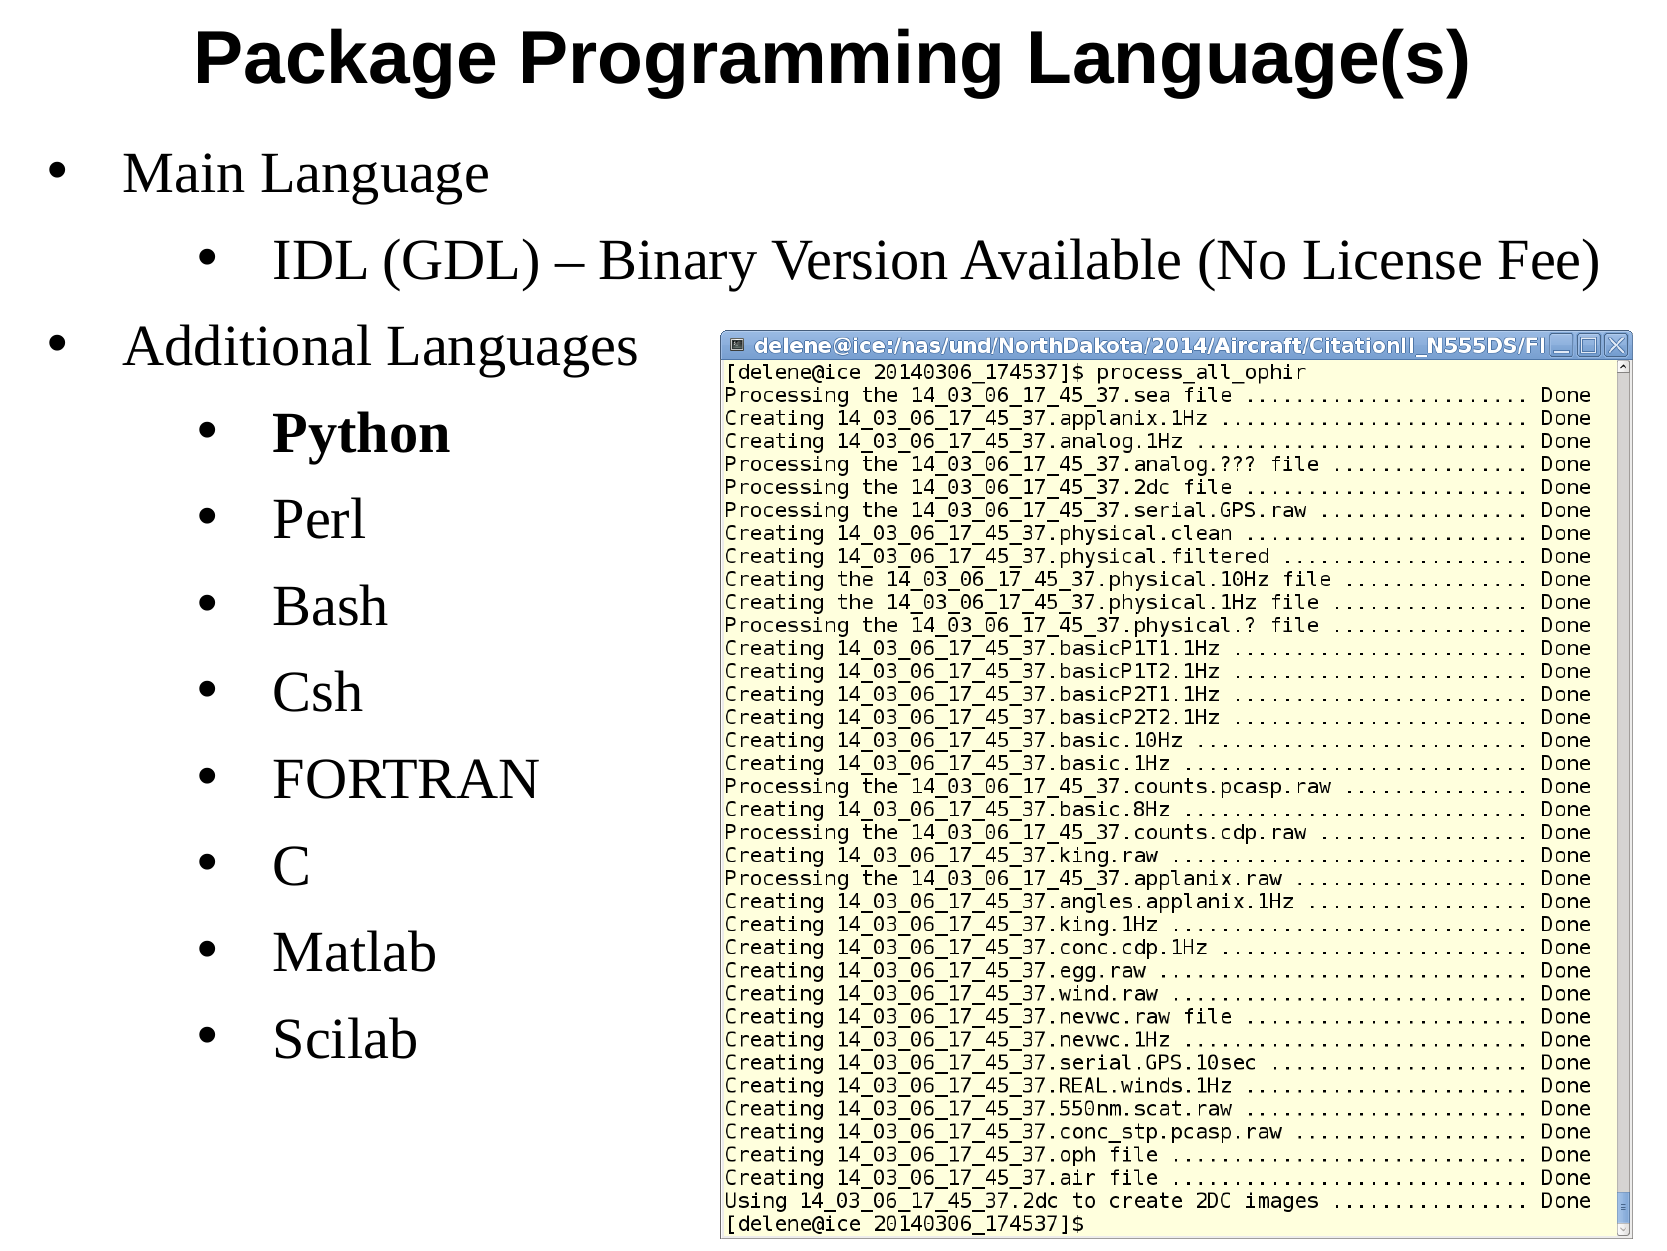

Package Programming Language(s)
# Main Language
IDL (GDL) – Binary Version Available (No License Fee)
Additional Languages
Python
Perl
Bash
Csh
FORTRAN
C
Matlab
Scilab